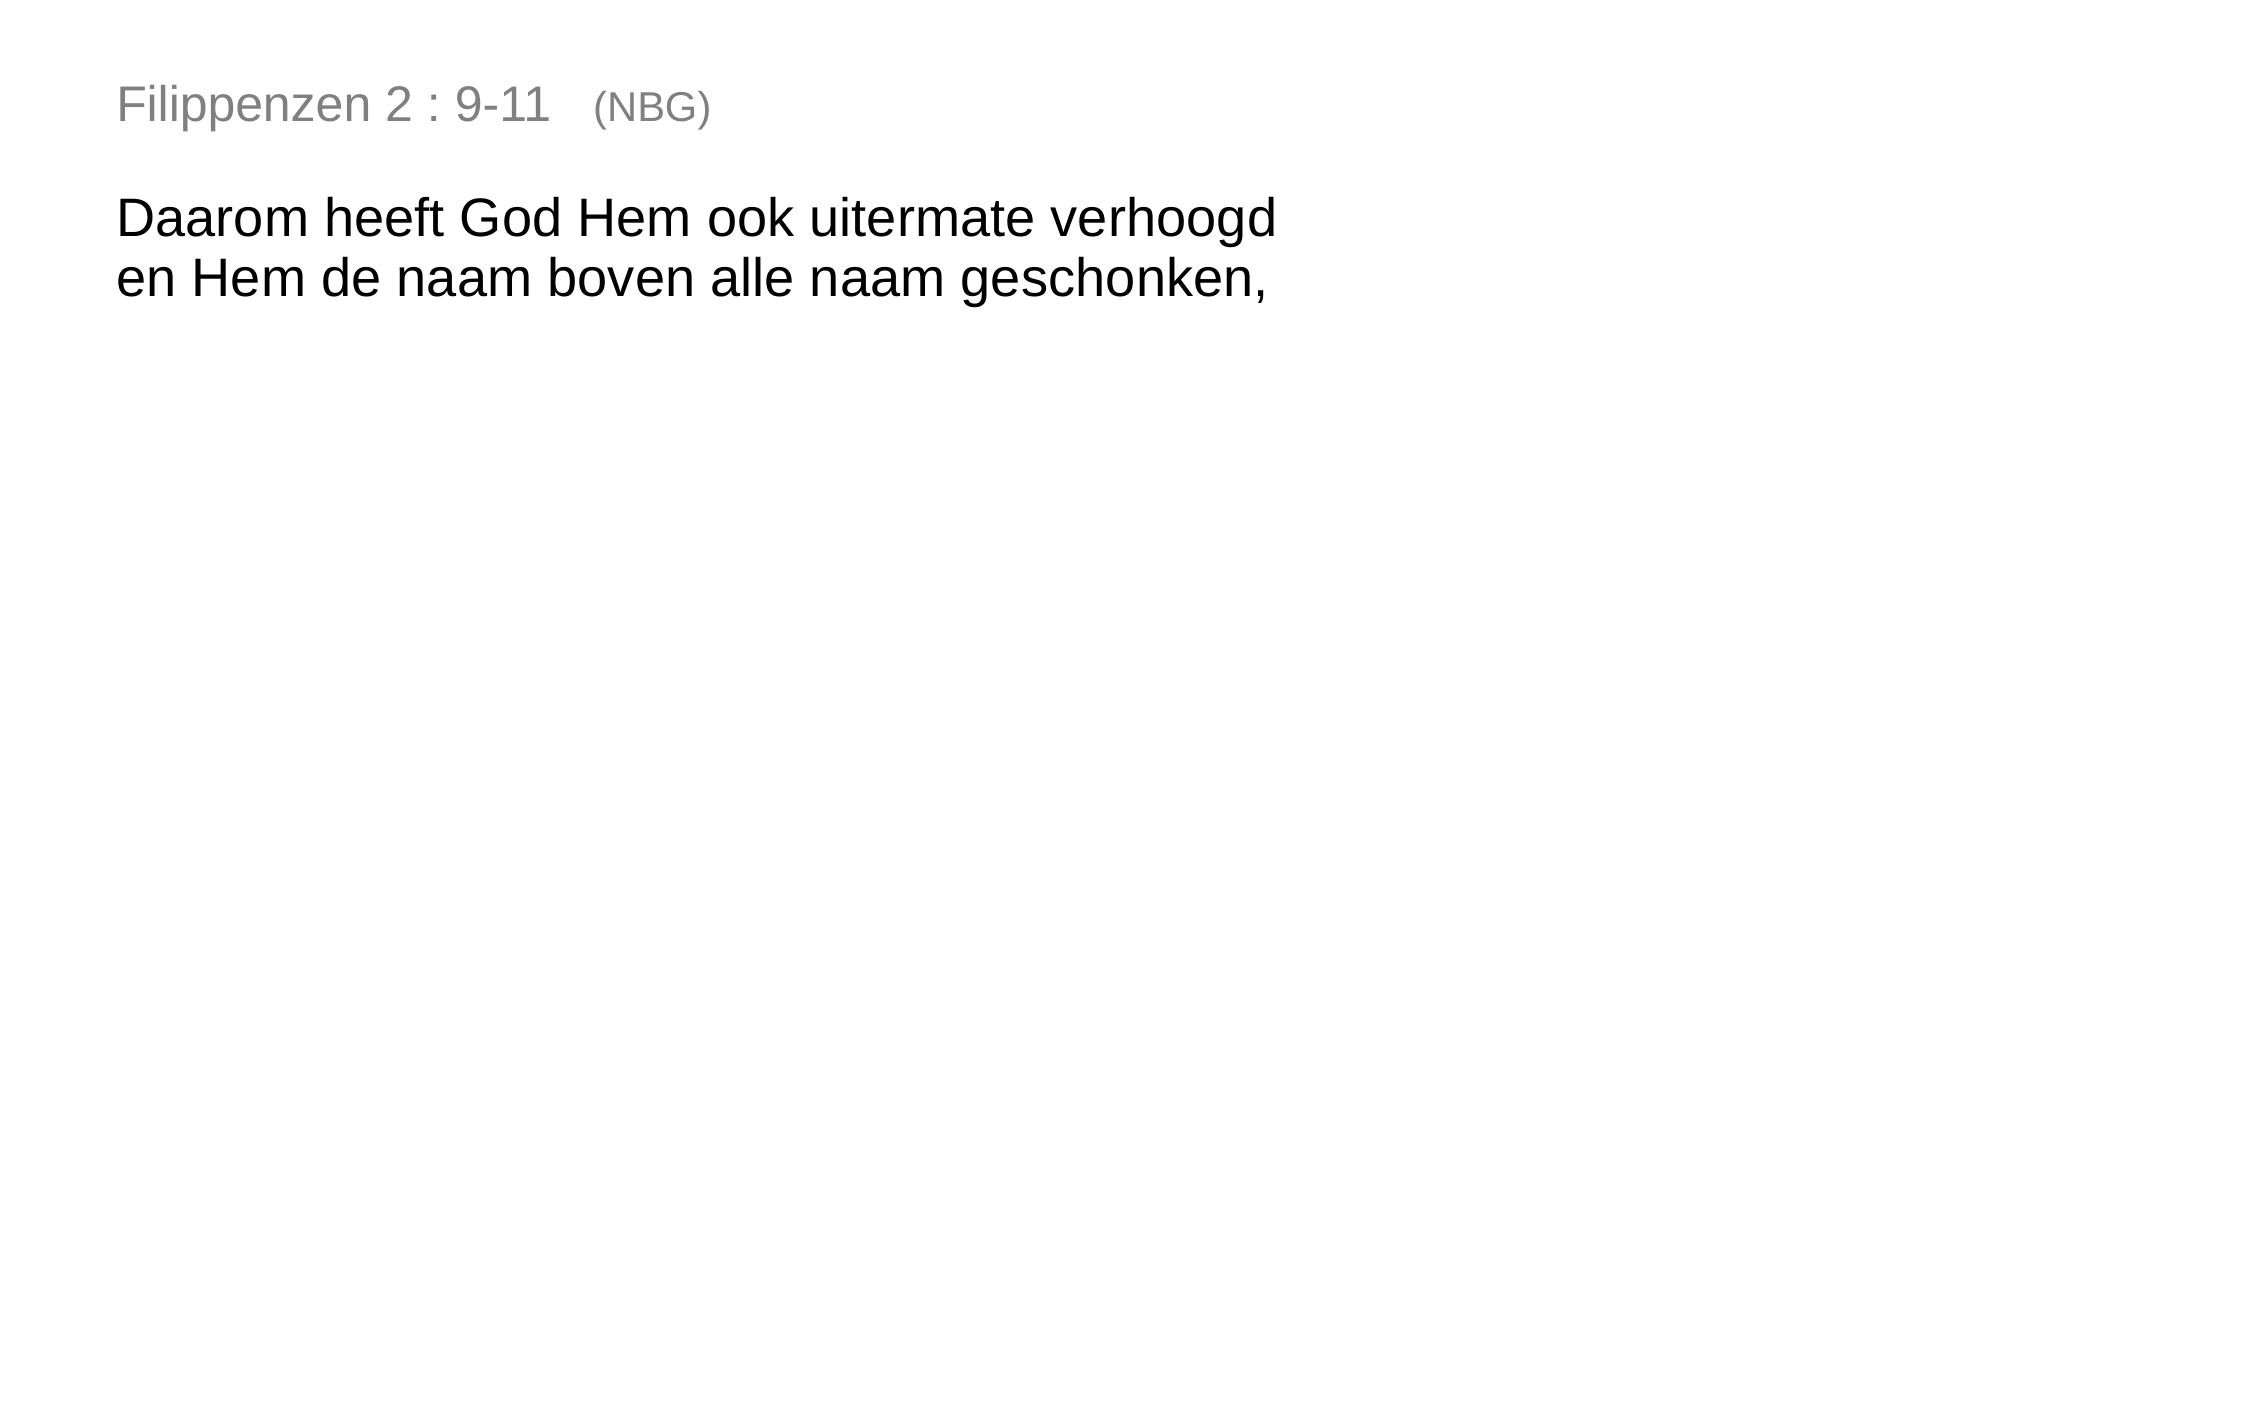

Filippenzen 2 : 9-11 (NBG)
Daarom heeft God Hem ook uitermate verhoogd
en Hem de naam boven alle naam geschonken,